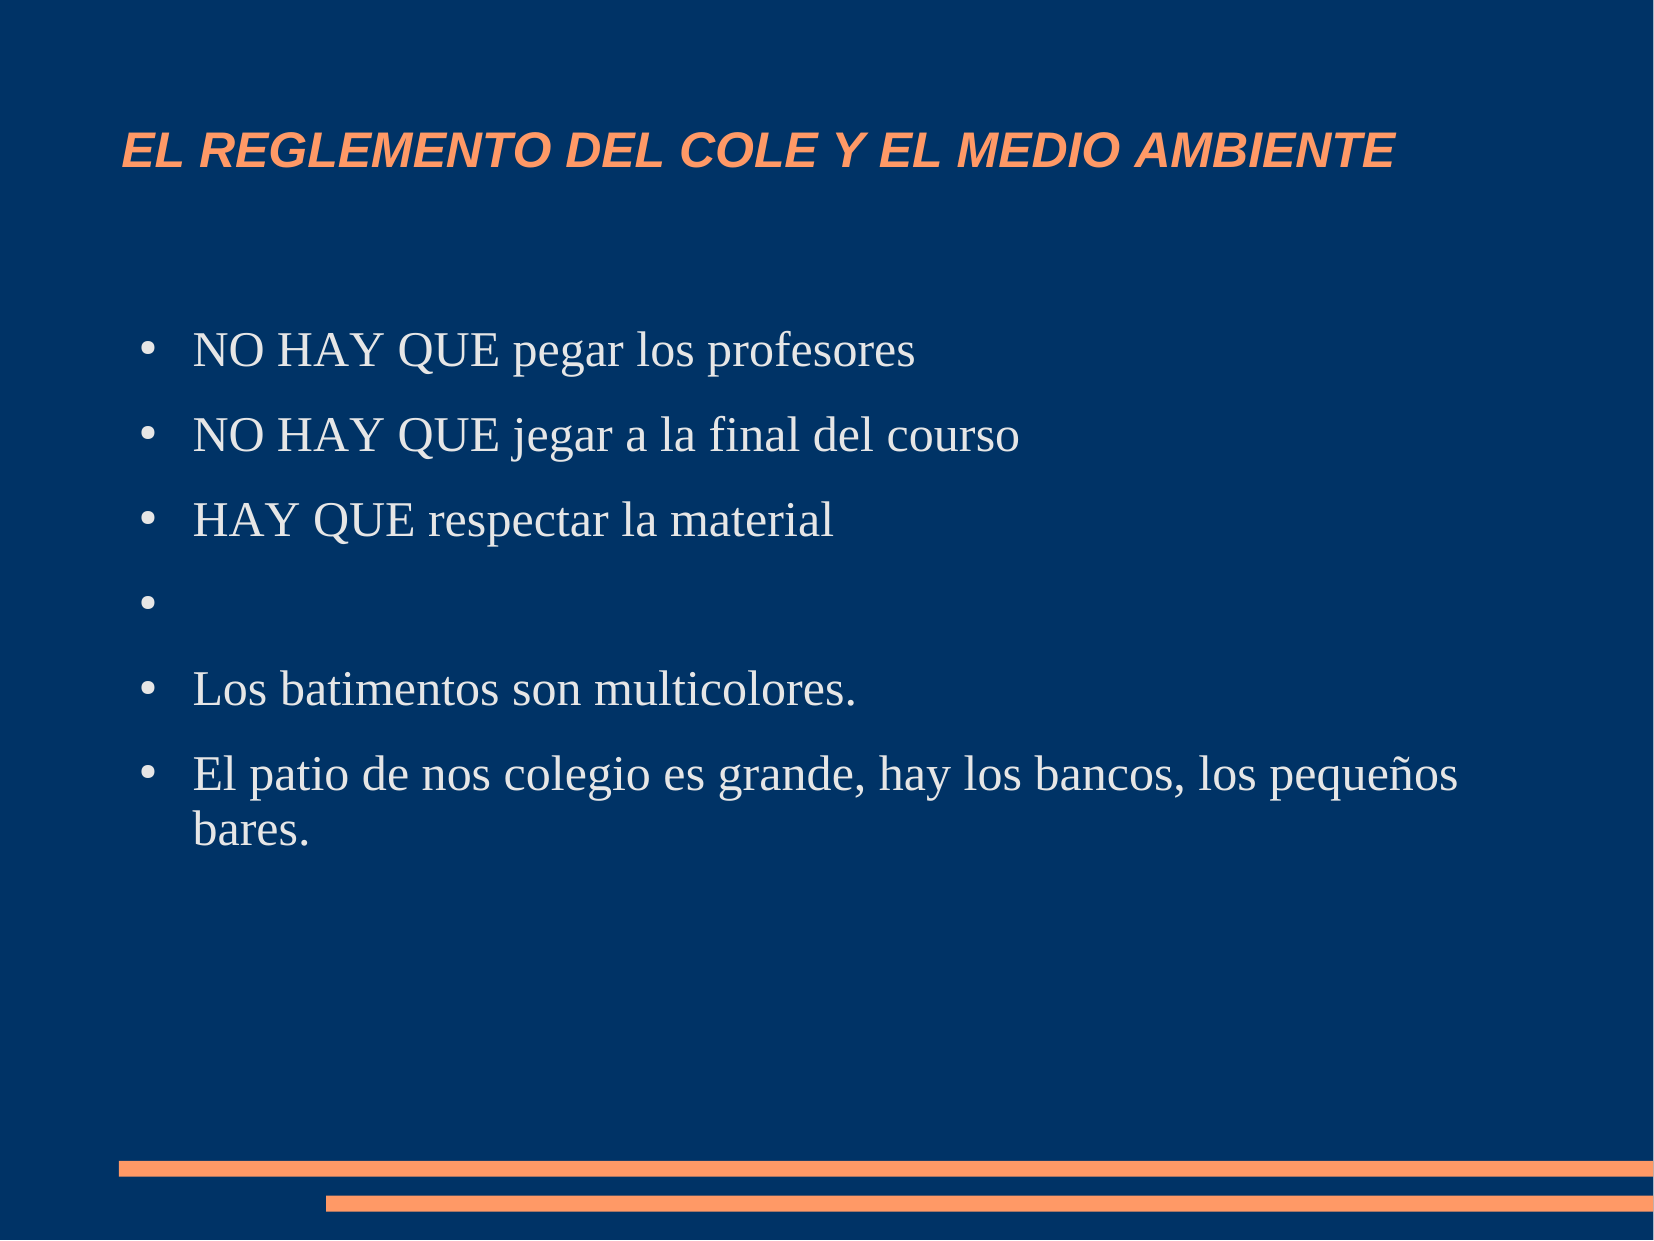

# EL REGLEMENTO DEL COLE Y EL MEDIO AMBIENTE
NO HAY QUE pegar los profesores
NO HAY QUE jegar a la final del courso
HAY QUE respectar la material
Los batimentos son multicolores.
El patio de nos colegio es grande, hay los bancos, los pequeños bares.